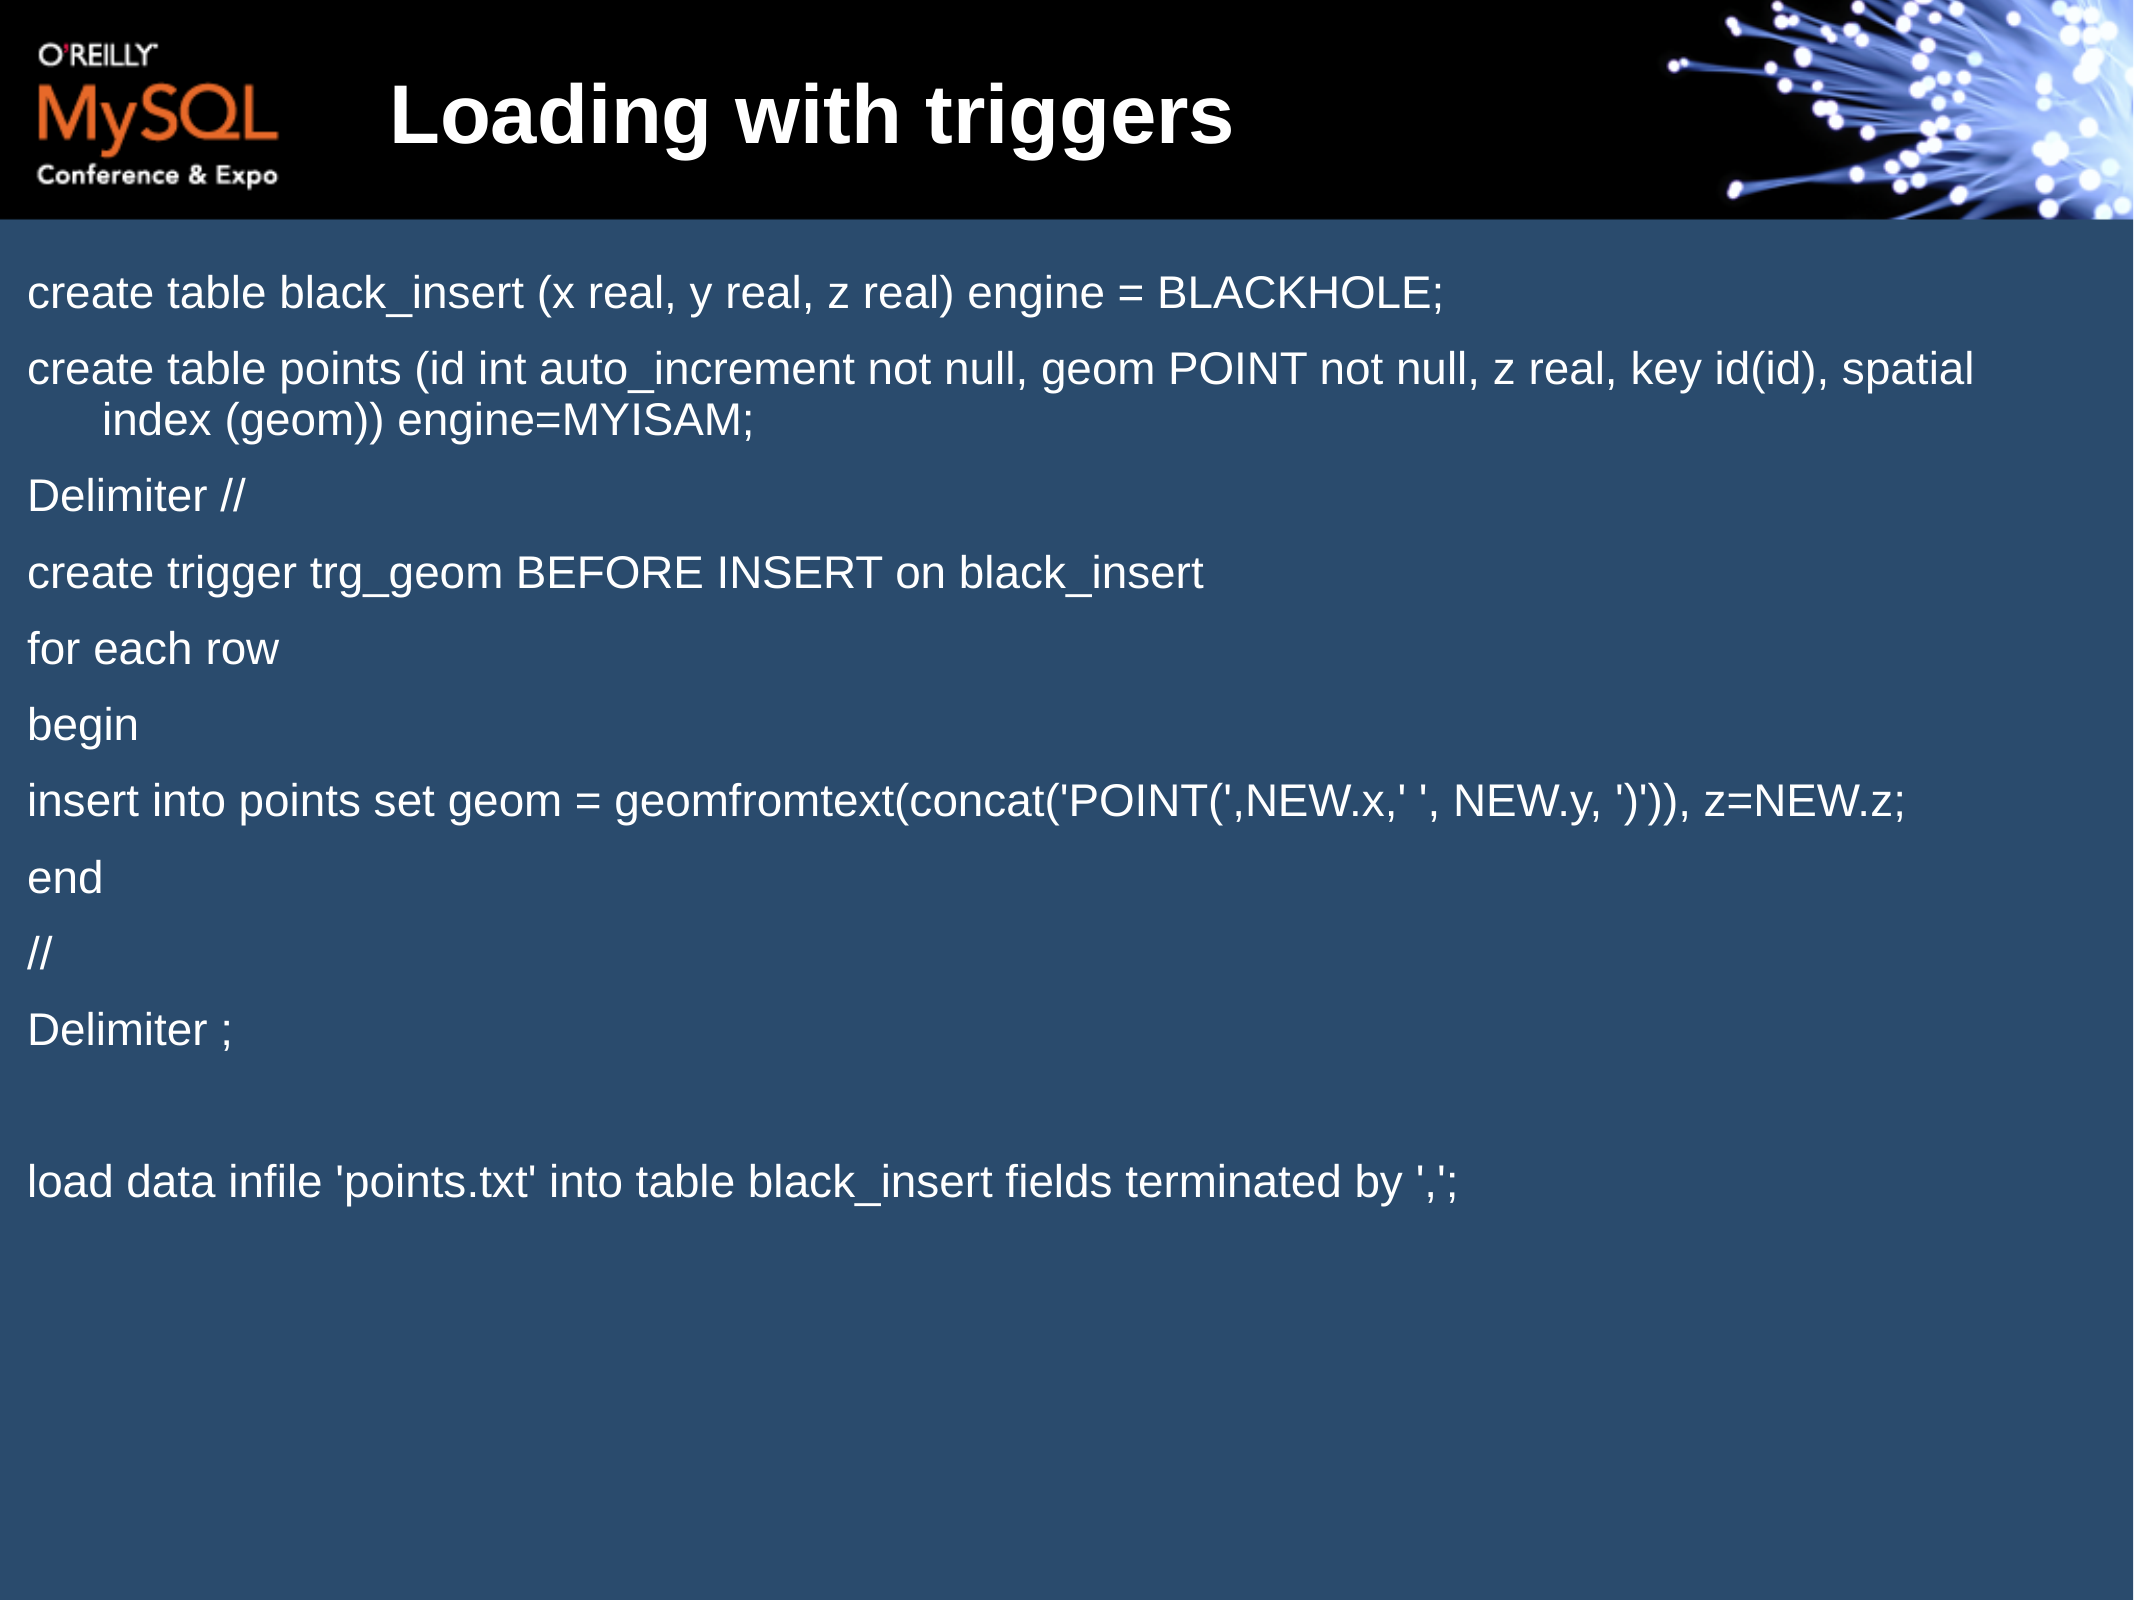

# Loading with triggers
create table black_insert (x real, y real, z real) engine = BLACKHOLE;
create table points (id int auto_increment not null, geom POINT not null, z real, key id(id), spatial index (geom)) engine=MYISAM;
Delimiter //
create trigger trg_geom BEFORE INSERT on black_insert
for each row
begin
insert into points set geom = geomfromtext(concat('POINT(',NEW.x,' ', NEW.y, ')')), z=NEW.z;
end
//
Delimiter ;
load data infile 'points.txt' into table black_insert fields terminated by ',';